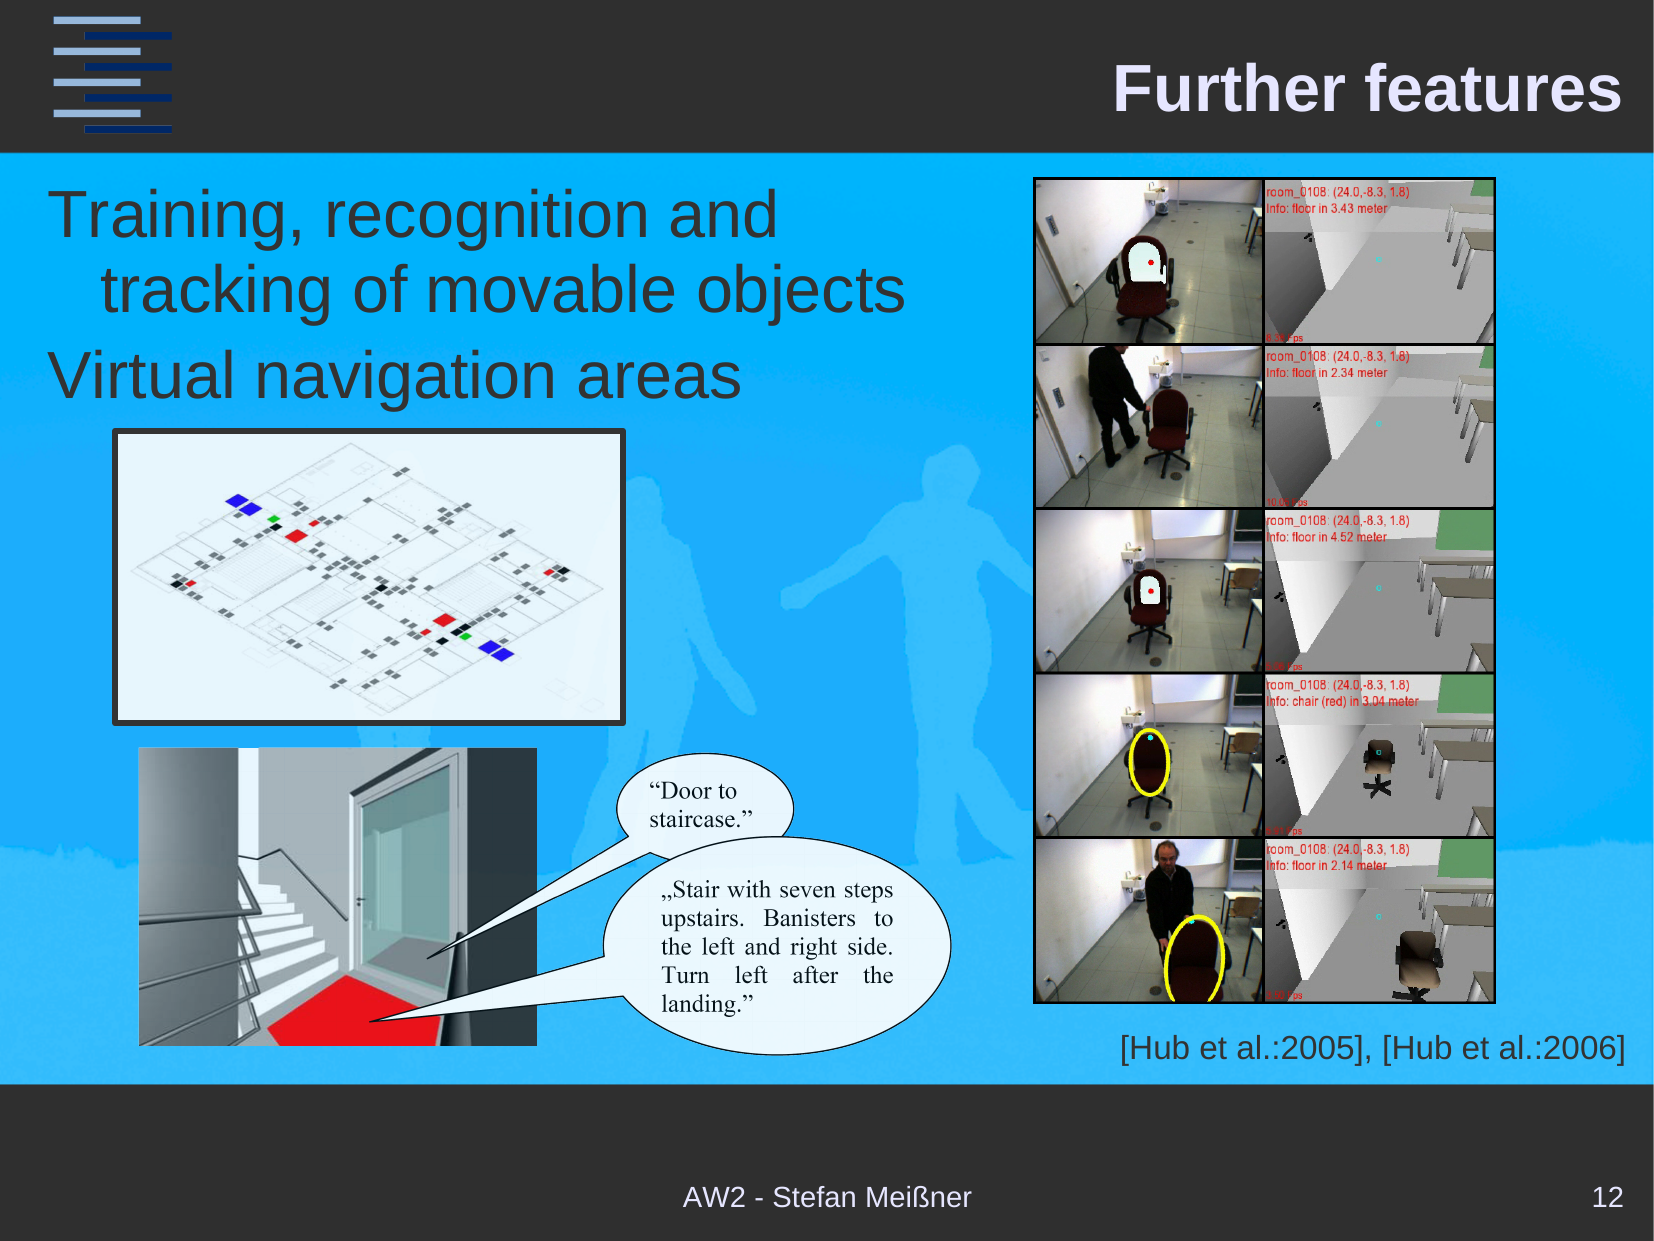

# Further features
Training, recognition and
tracking of movable objects
Virtual navigation areas
[Hub et al.:2005], [Hub et al.:2006]
AW2 - Stefan Meißner
12